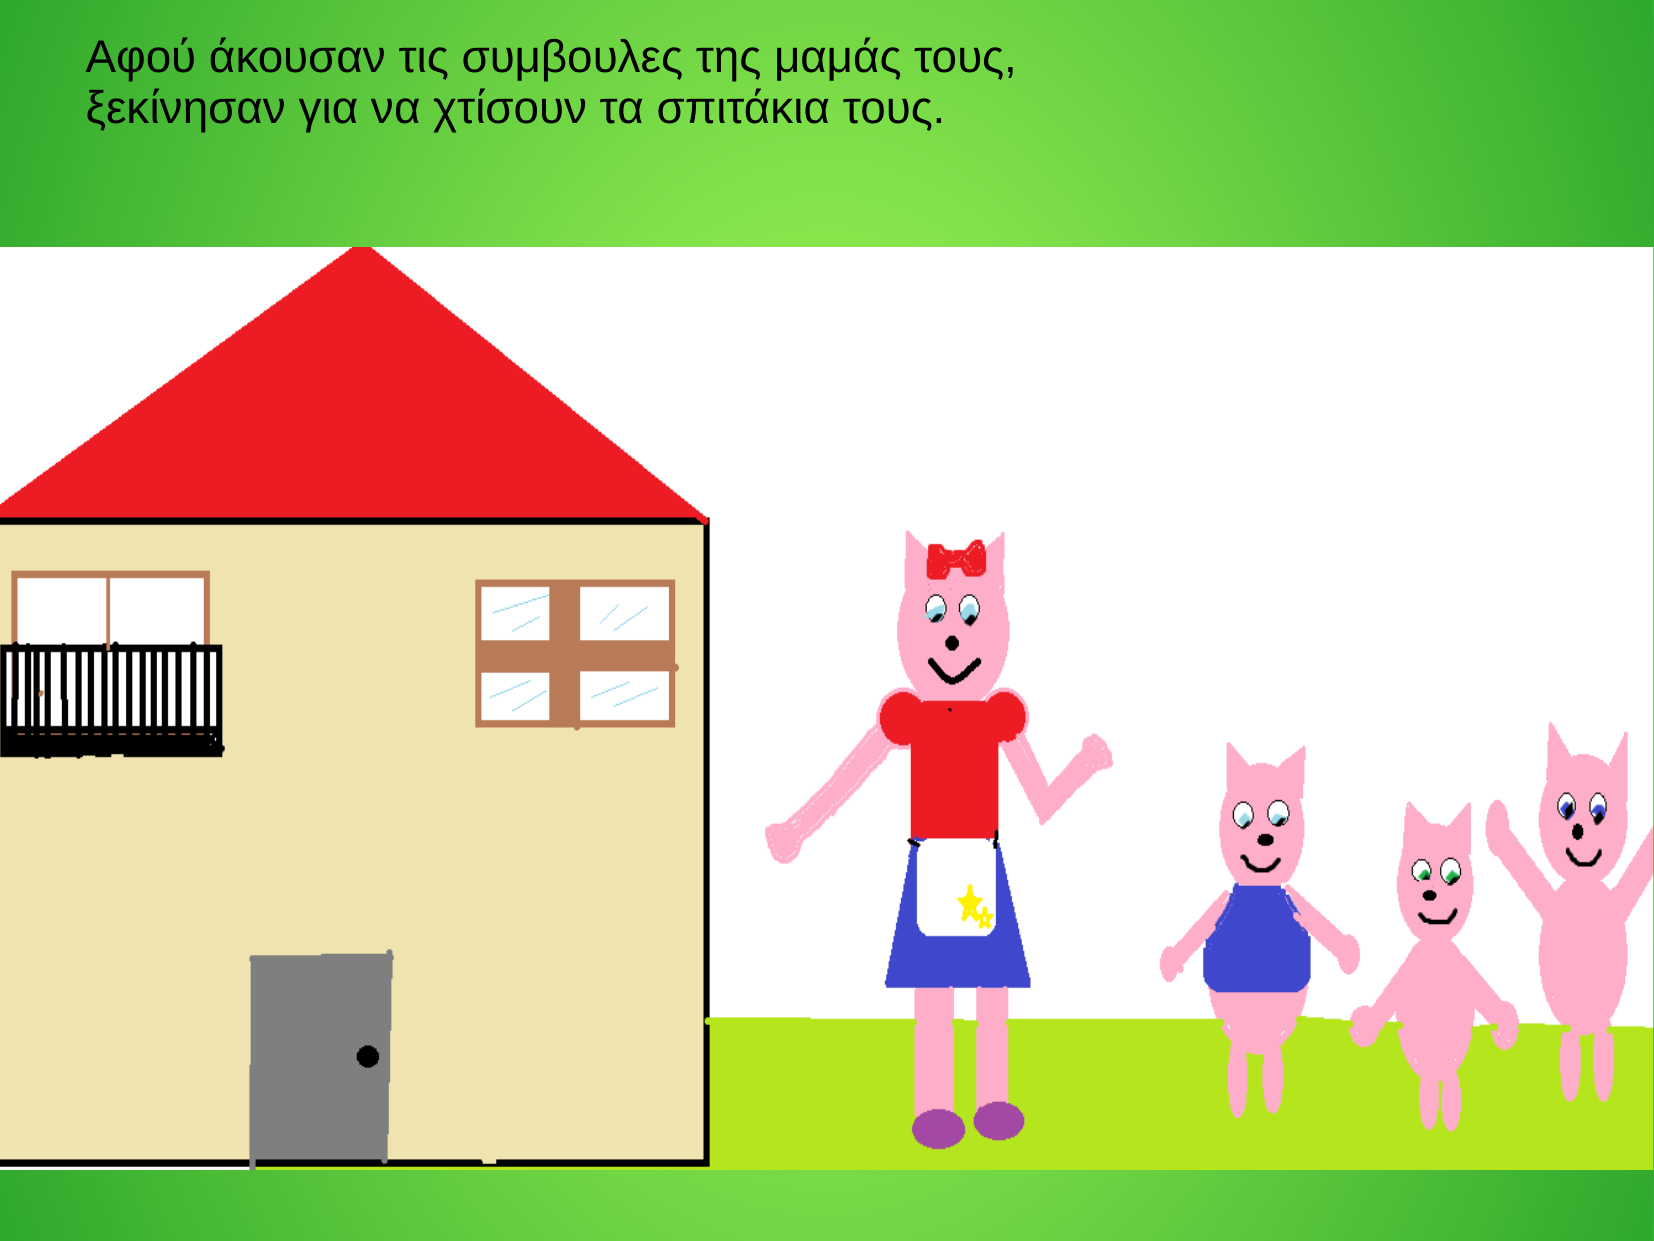

Αφού άκουσαν τις συμβουλες της μαμάς τους,
ξεκίνησαν για να χτίσουν τα σπιτάκια τους.